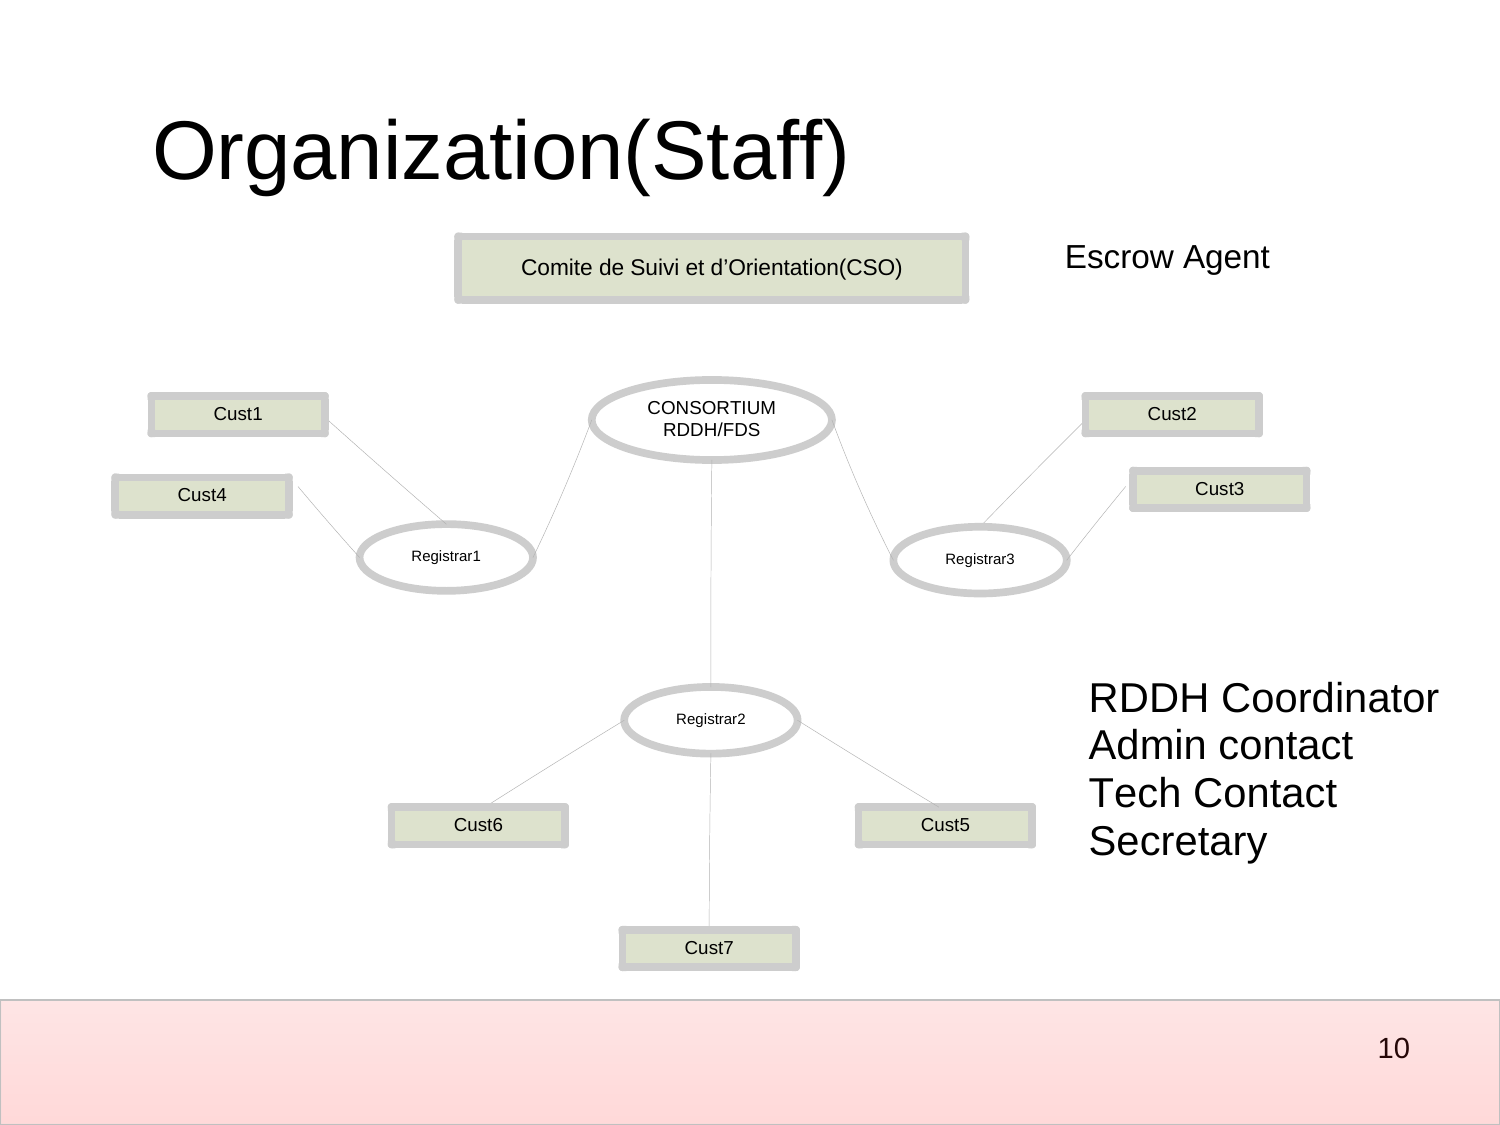

# Organization(Staff)
Escrow Agent
 RDDH Coordinator
 Admin contact
 Tech Contact
 Secretary
10